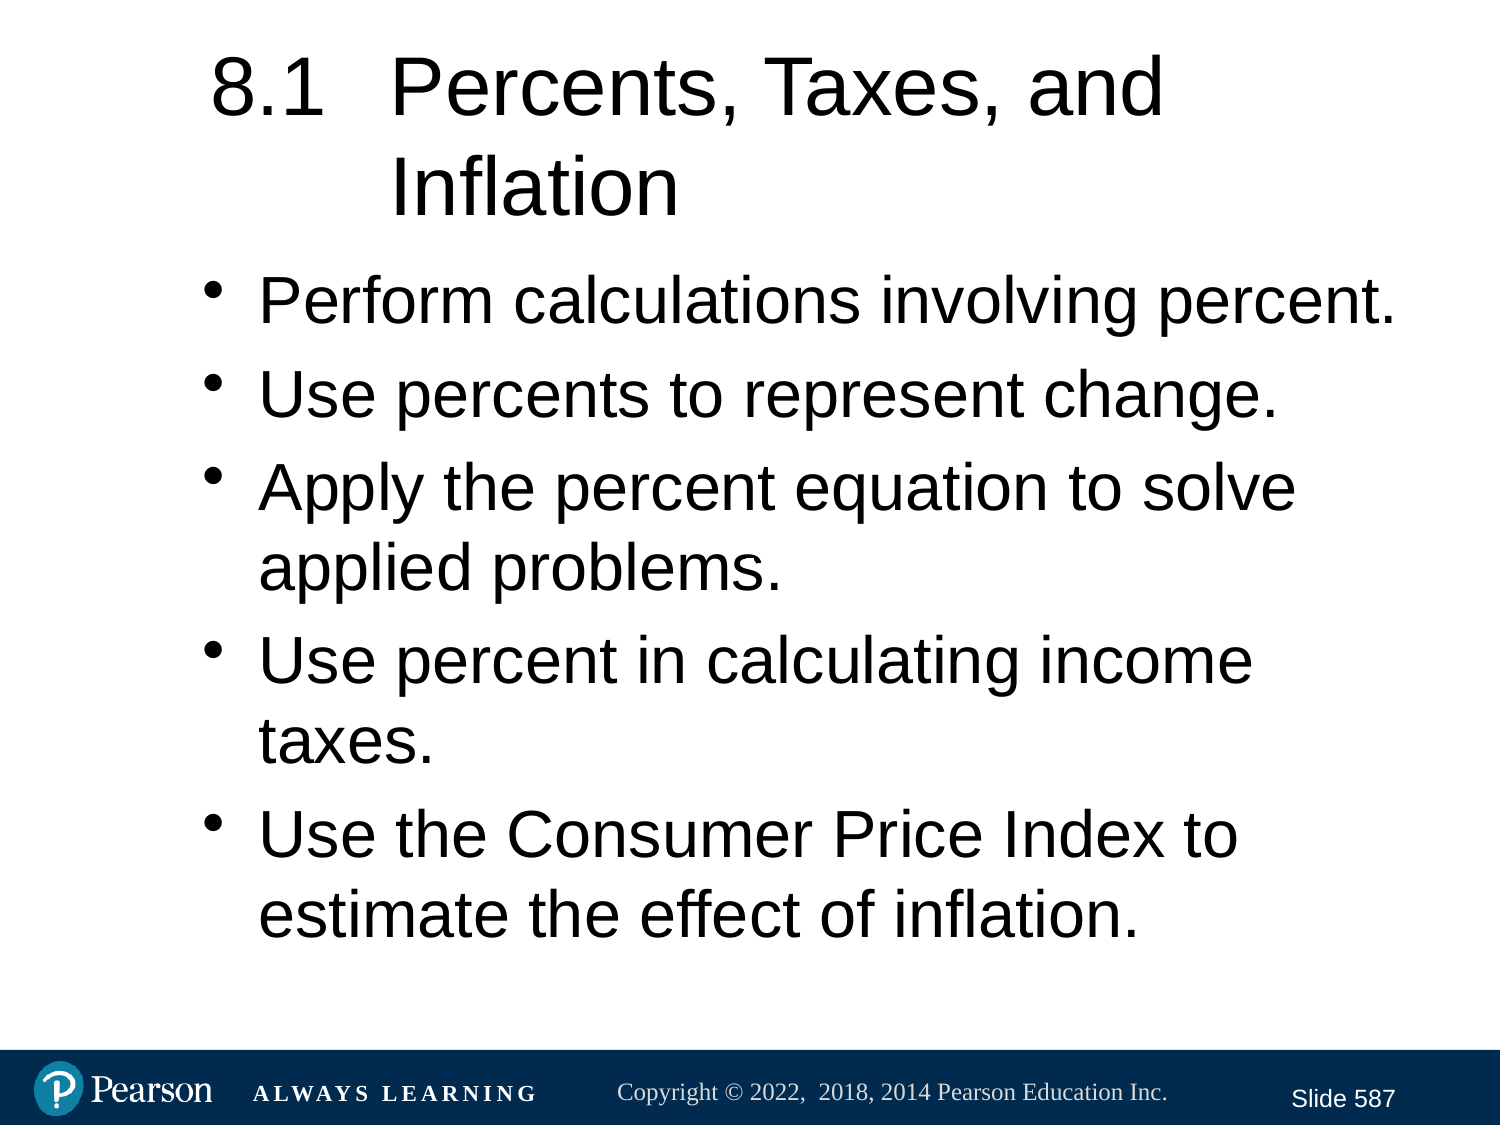

8.1
# Percents, Taxes, and Inflation
Perform calculations involving percent.
Use percents to represent change.
Apply the percent equation to solve applied problems.
Use percent in calculating income taxes.
Use the Consumer Price Index to estimate the effect of inflation.